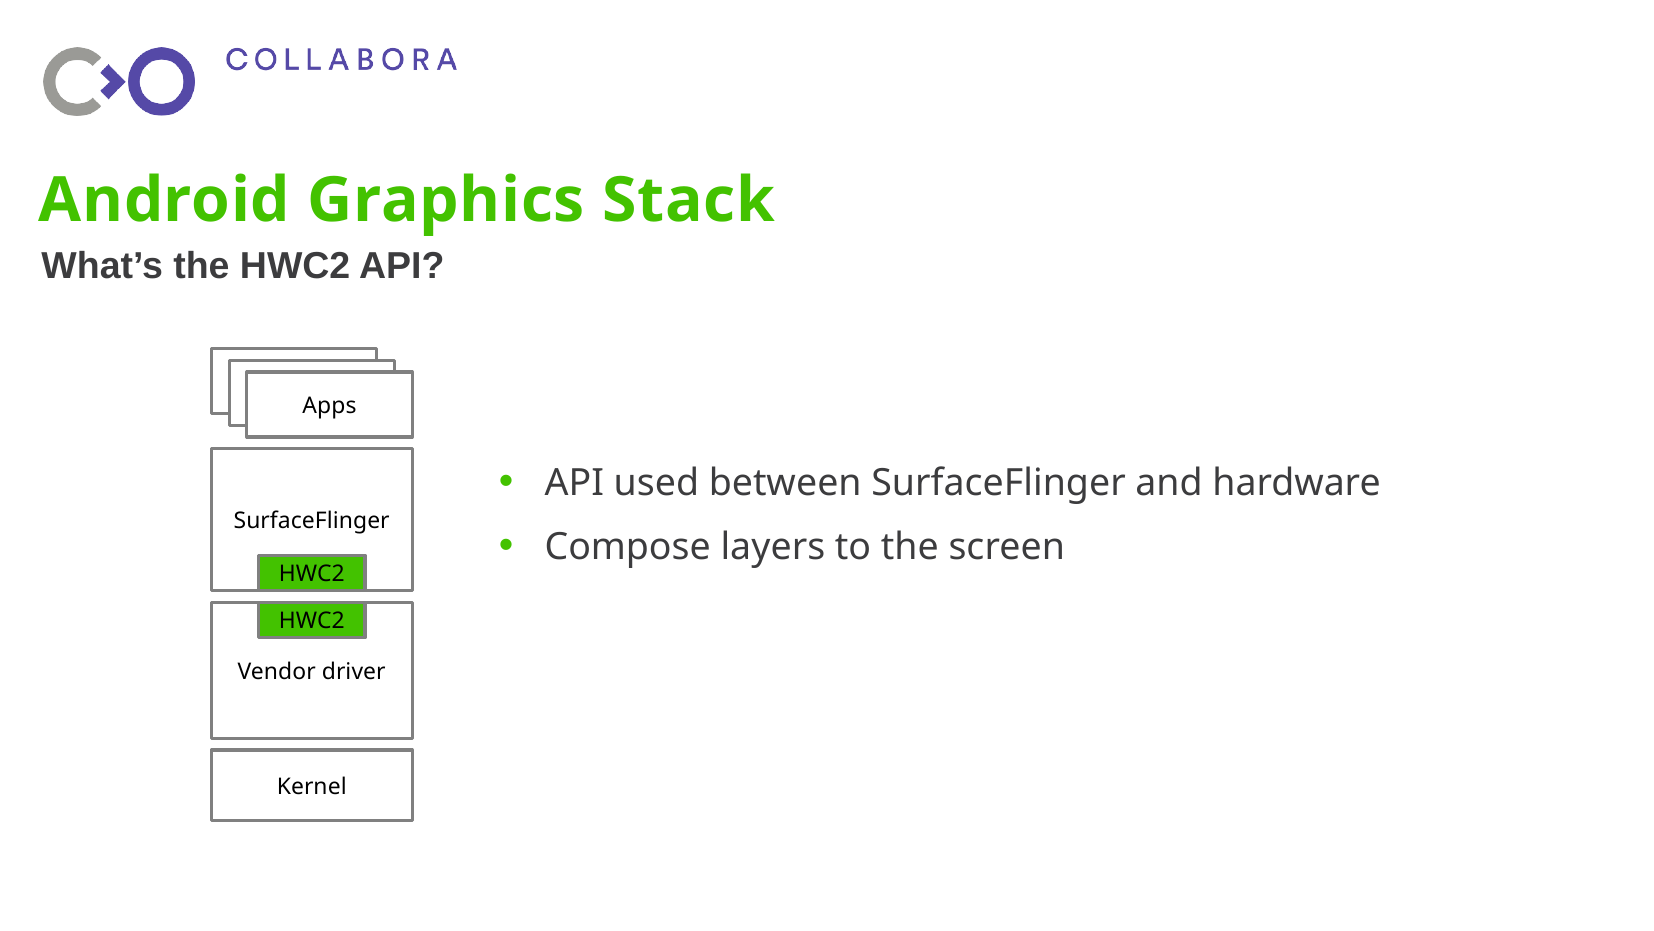

# Android Graphics Stack
What’s the HWC2 API?
Apps
API used between SurfaceFlinger and hardware
Compose layers to the screen
SurfaceFlinger
HWC2
Vendor driver
HWC2
Kernel